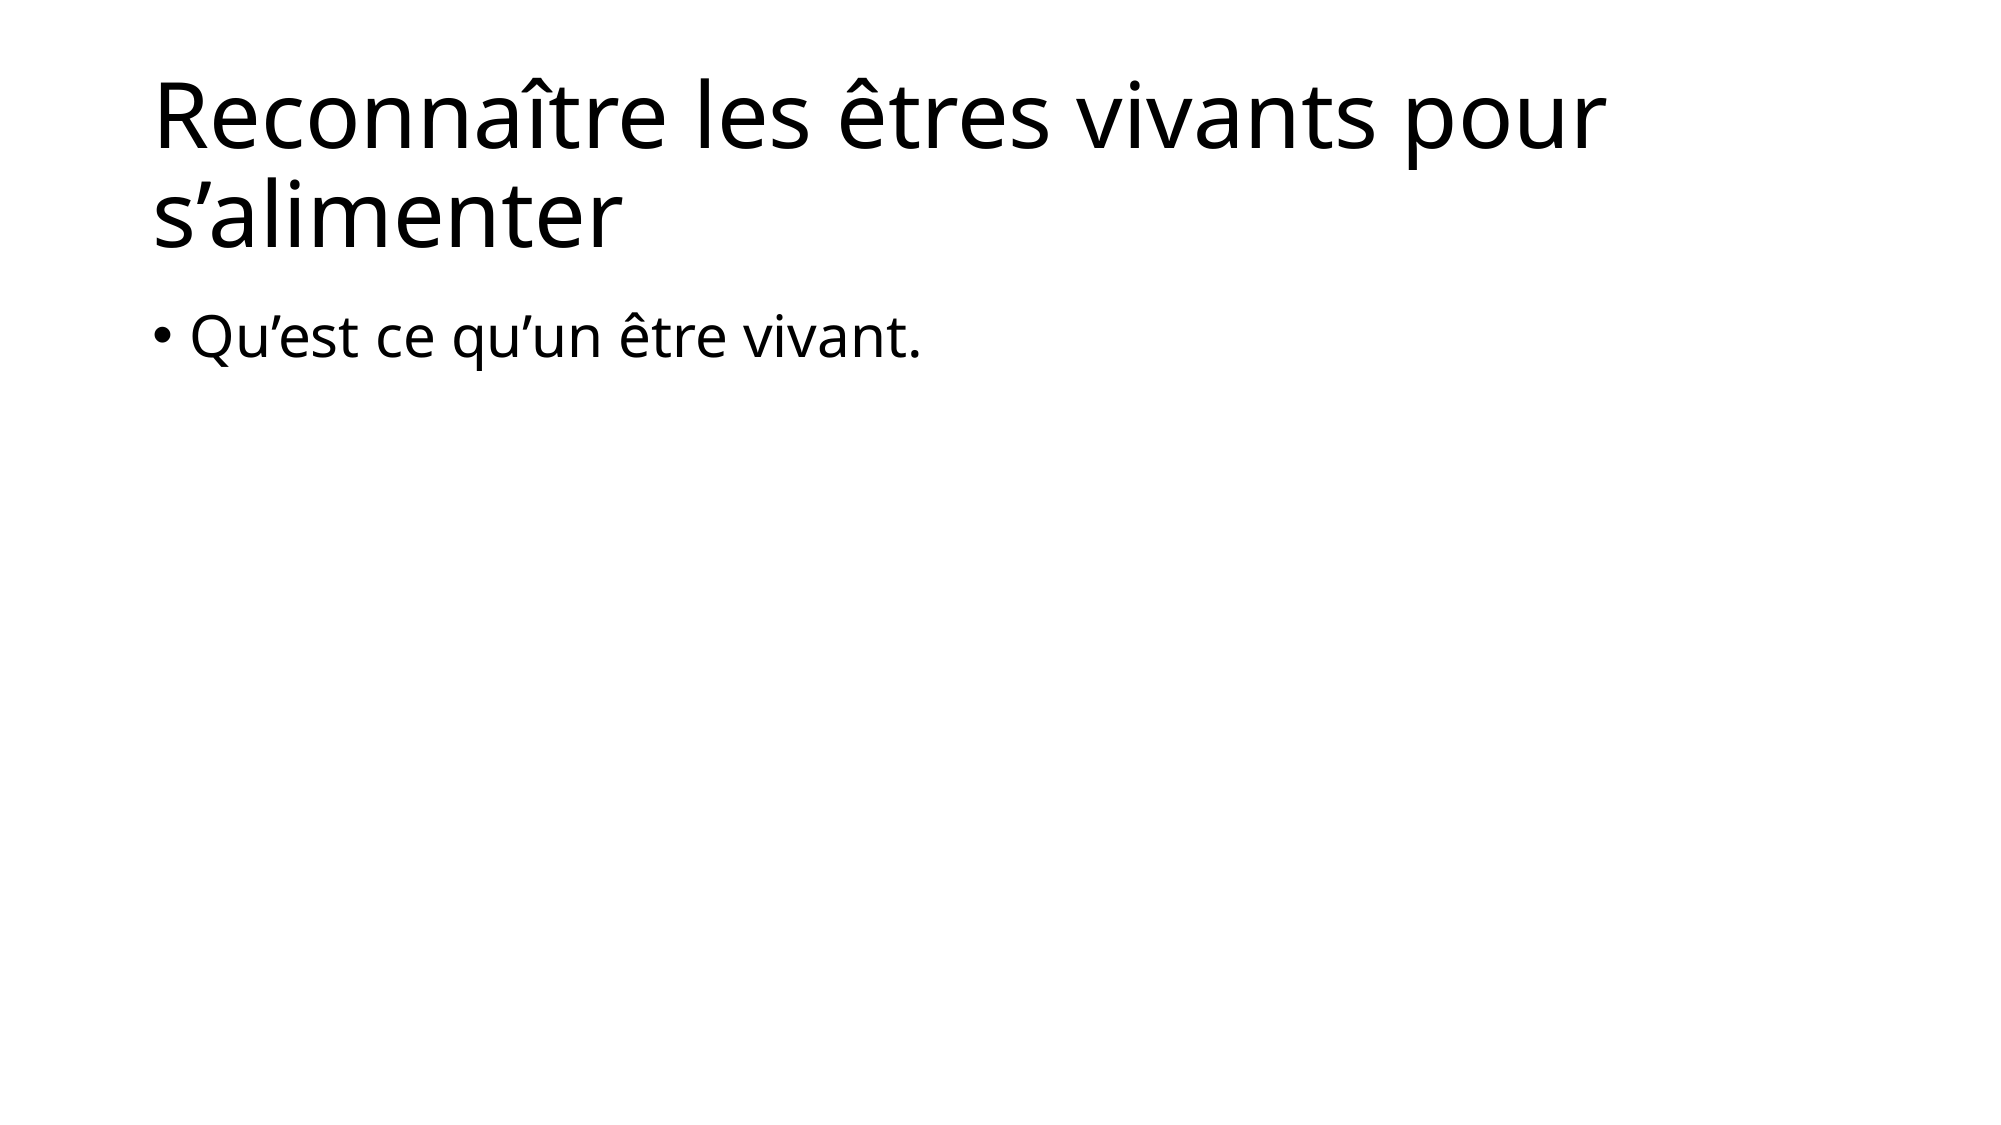

# Reconnaître les êtres vivants pour s’alimenter
Qu’est ce qu’un être vivant.